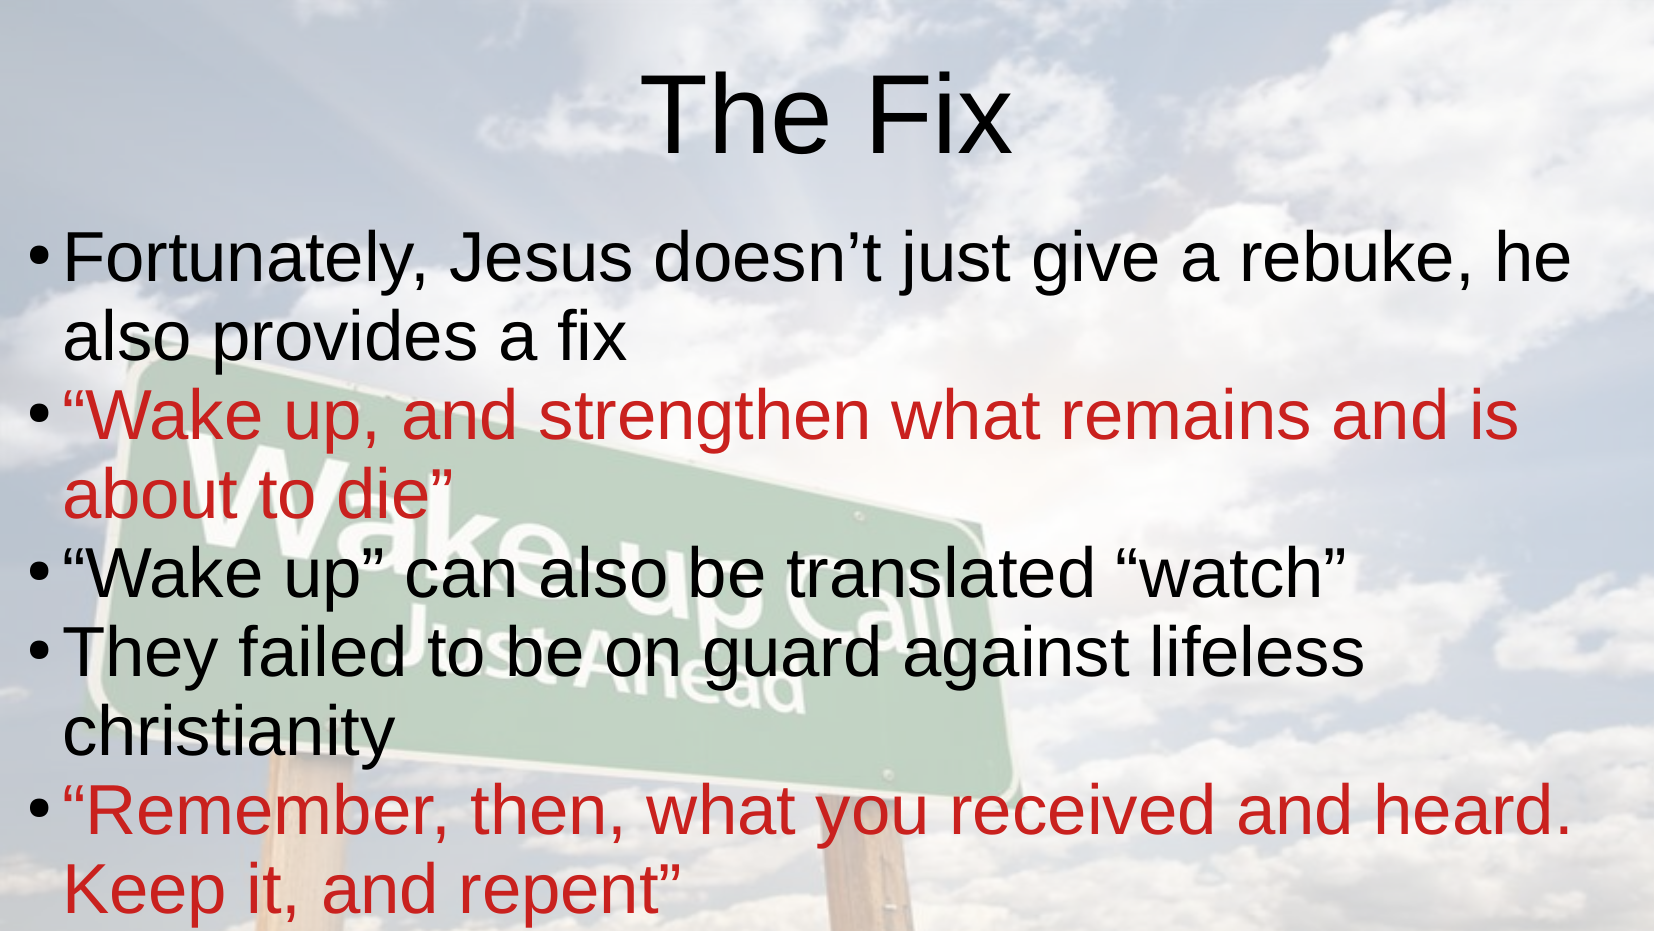

# The Fix
Fortunately, Jesus doesn’t just give a rebuke, he also provides a fix
“Wake up, and strengthen what remains and is about to die”
“Wake up” can also be translated “watch”
They failed to be on guard against lifeless christianity
“Remember, then, what you received and heard. Keep it, and repent”